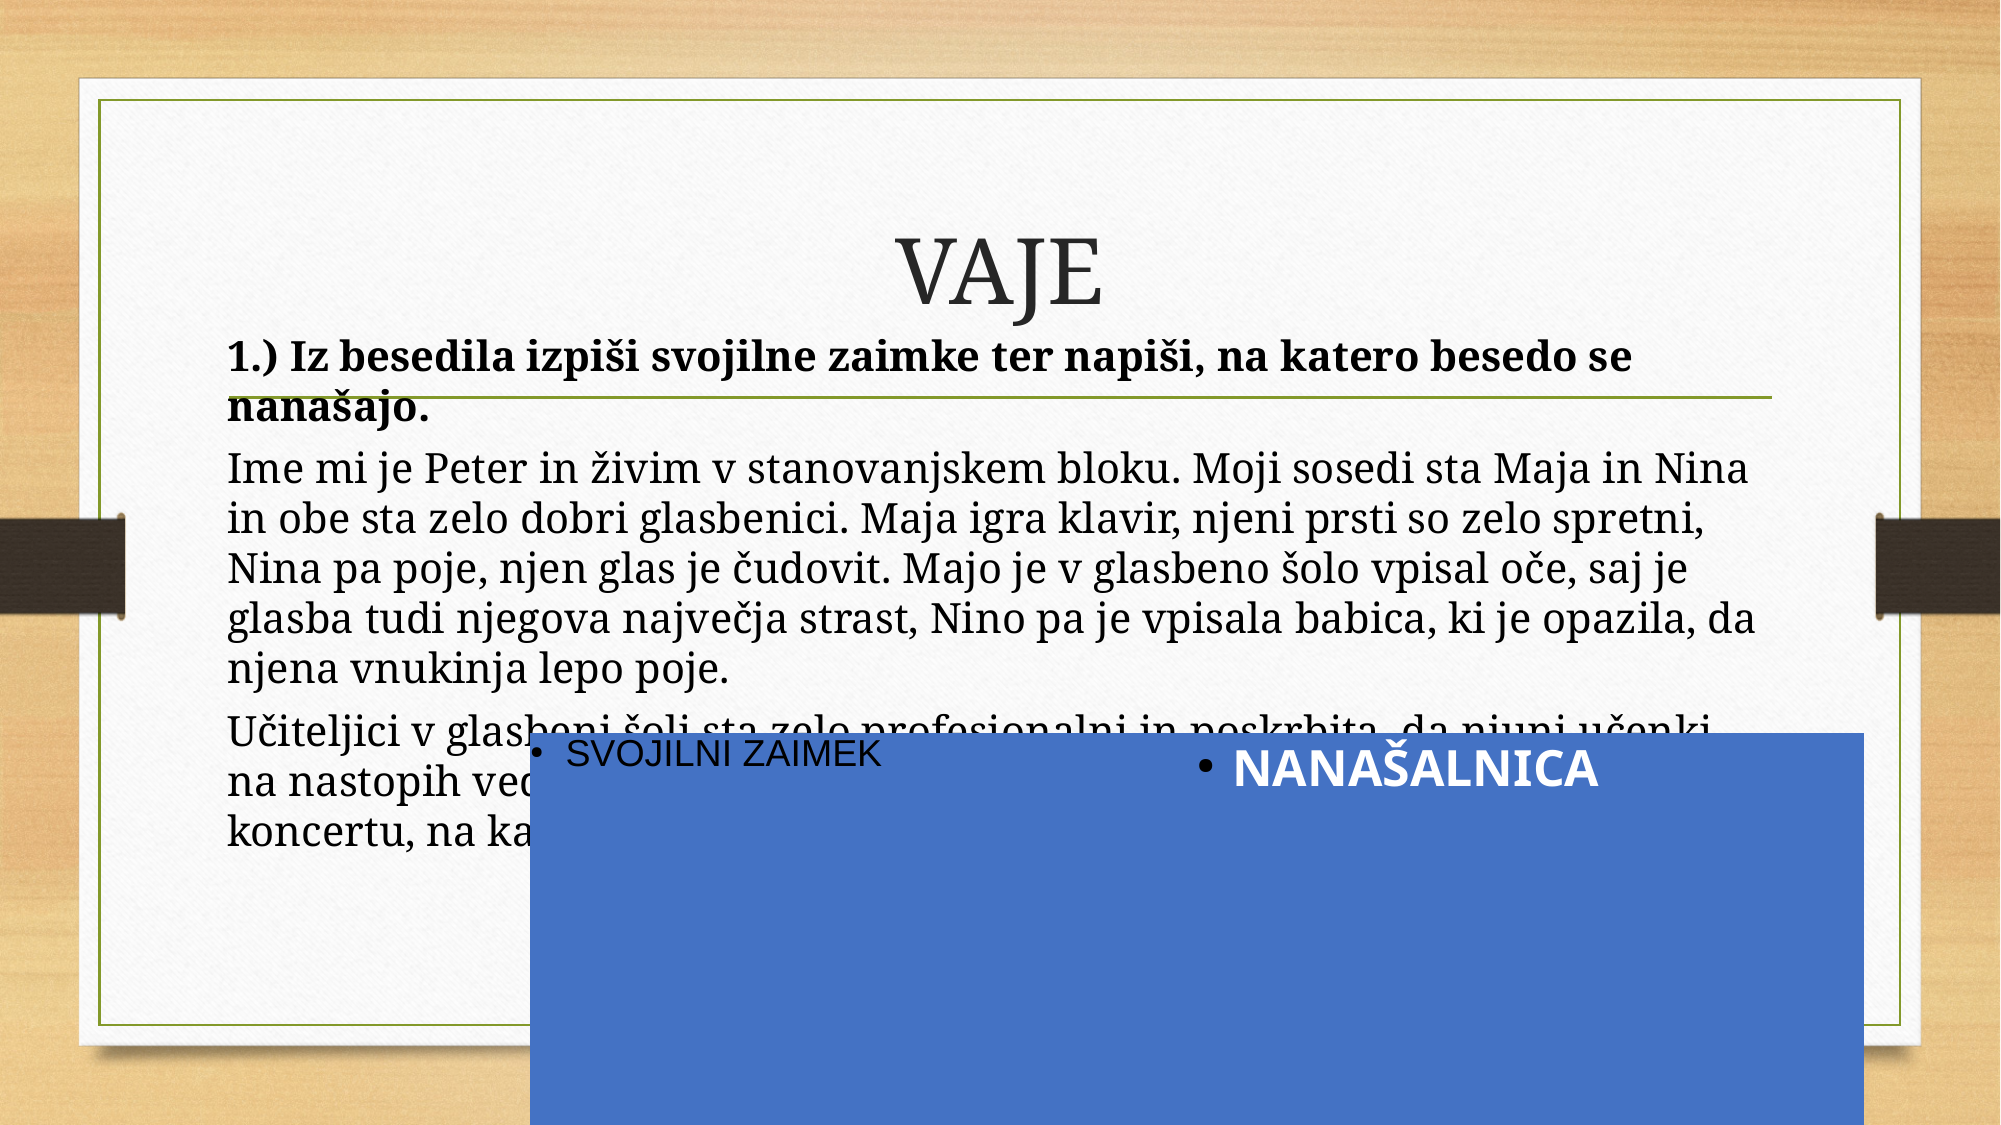

# VAJE
1.) Iz besedila izpiši svojilne zaimke ter napiši, na katero besedo se nanašajo.
Ime mi je Peter in živim v stanovanjskem bloku. Moji sosedi sta Maja in Nina in obe sta zelo dobri glasbenici. Maja igra klavir, njeni prsti so zelo spretni, Nina pa poje, njen glas je čudovit. Majo je v glasbeno šolo vpisal oče, saj je glasba tudi njegova največja strast, Nino pa je vpisala babica, ki je opazila, da njena vnukinja lepo poje.
Učiteljici v glasbeni šoli sta zelo profesionalni in poskrbita, da njuni učenki na nastopih vedno blestita. Kmalu bosta nastopili na božično-novoletnem koncertu, na katerega je vabljena tudi moja družina.
| SVOJILNI ZAIMEK | NANAŠALNICA |
| --- | --- |
| | |
| | |
| | |
| | |
| | |
| | |